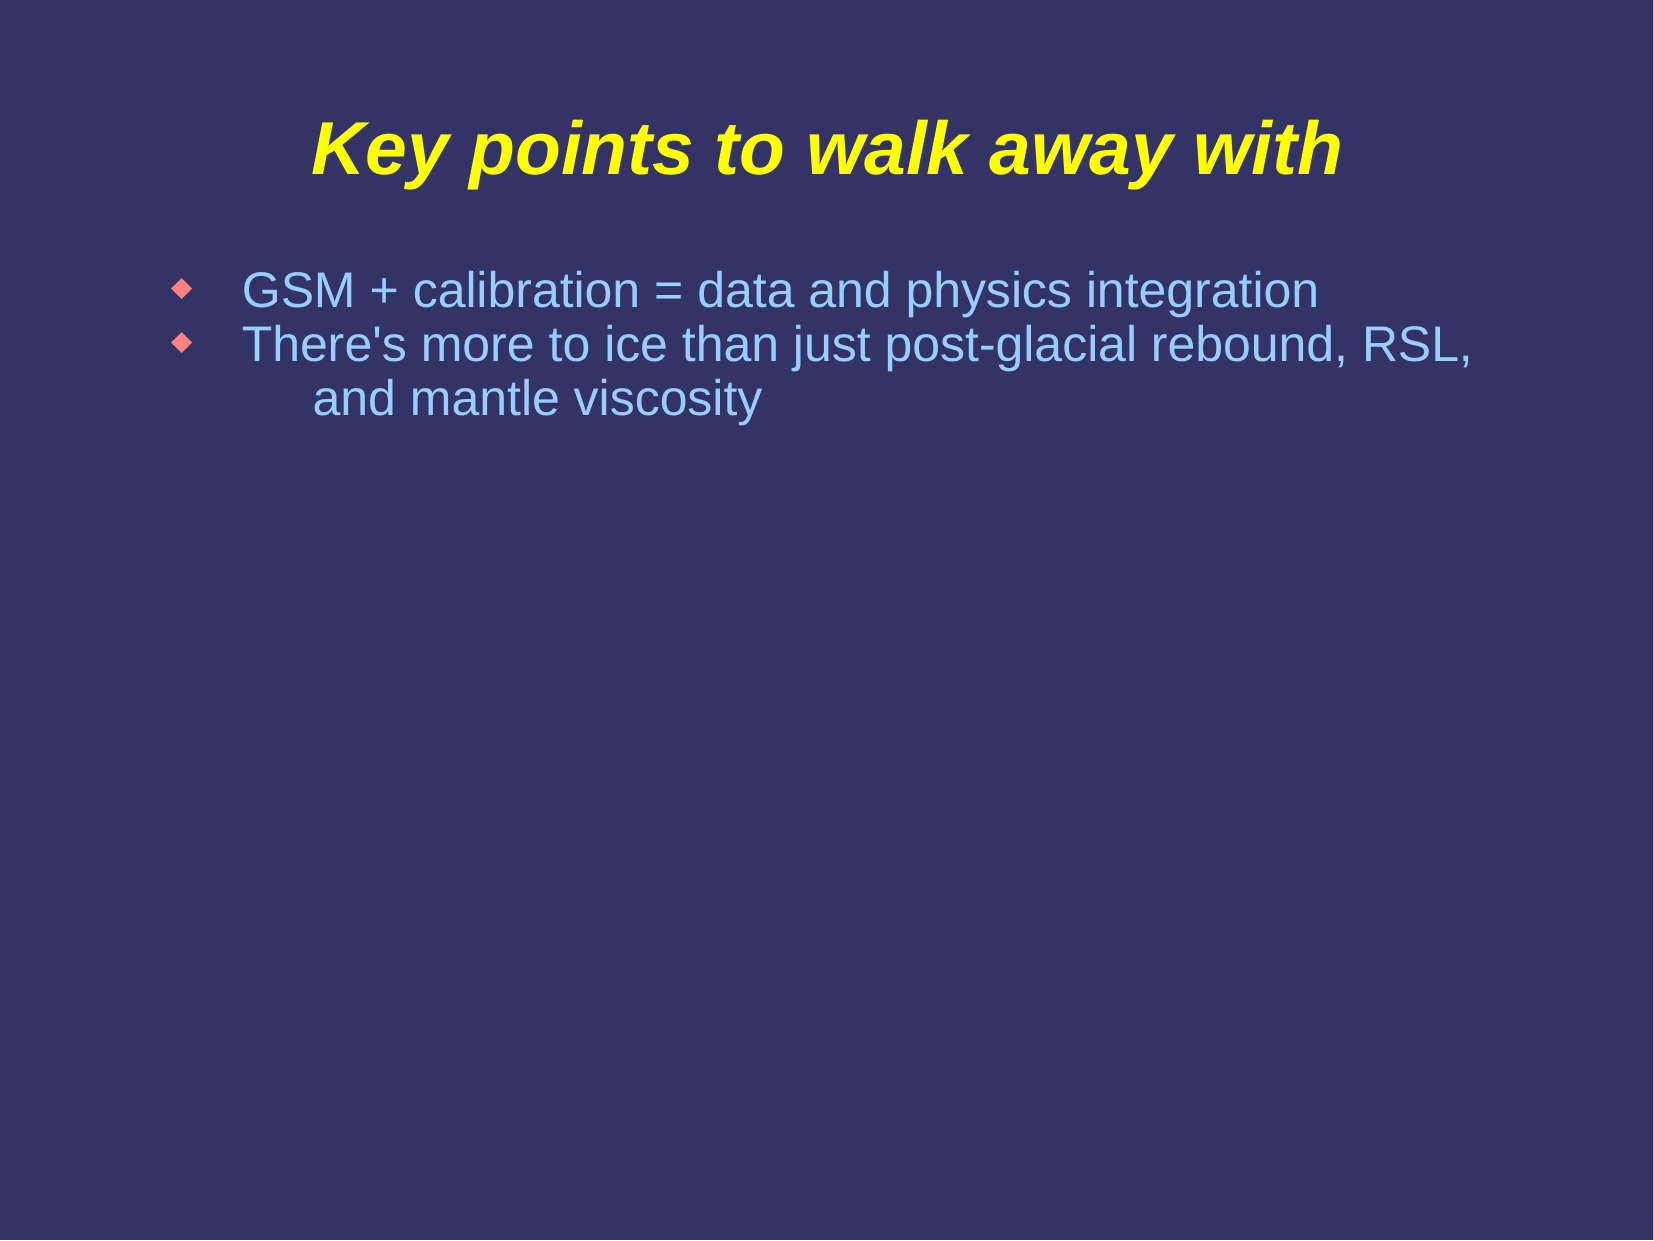

# Key points to walk away with
GSM + calibration = data and physics integration
There's more to ice than just post-glacial rebound, RSL, and mantle viscosity